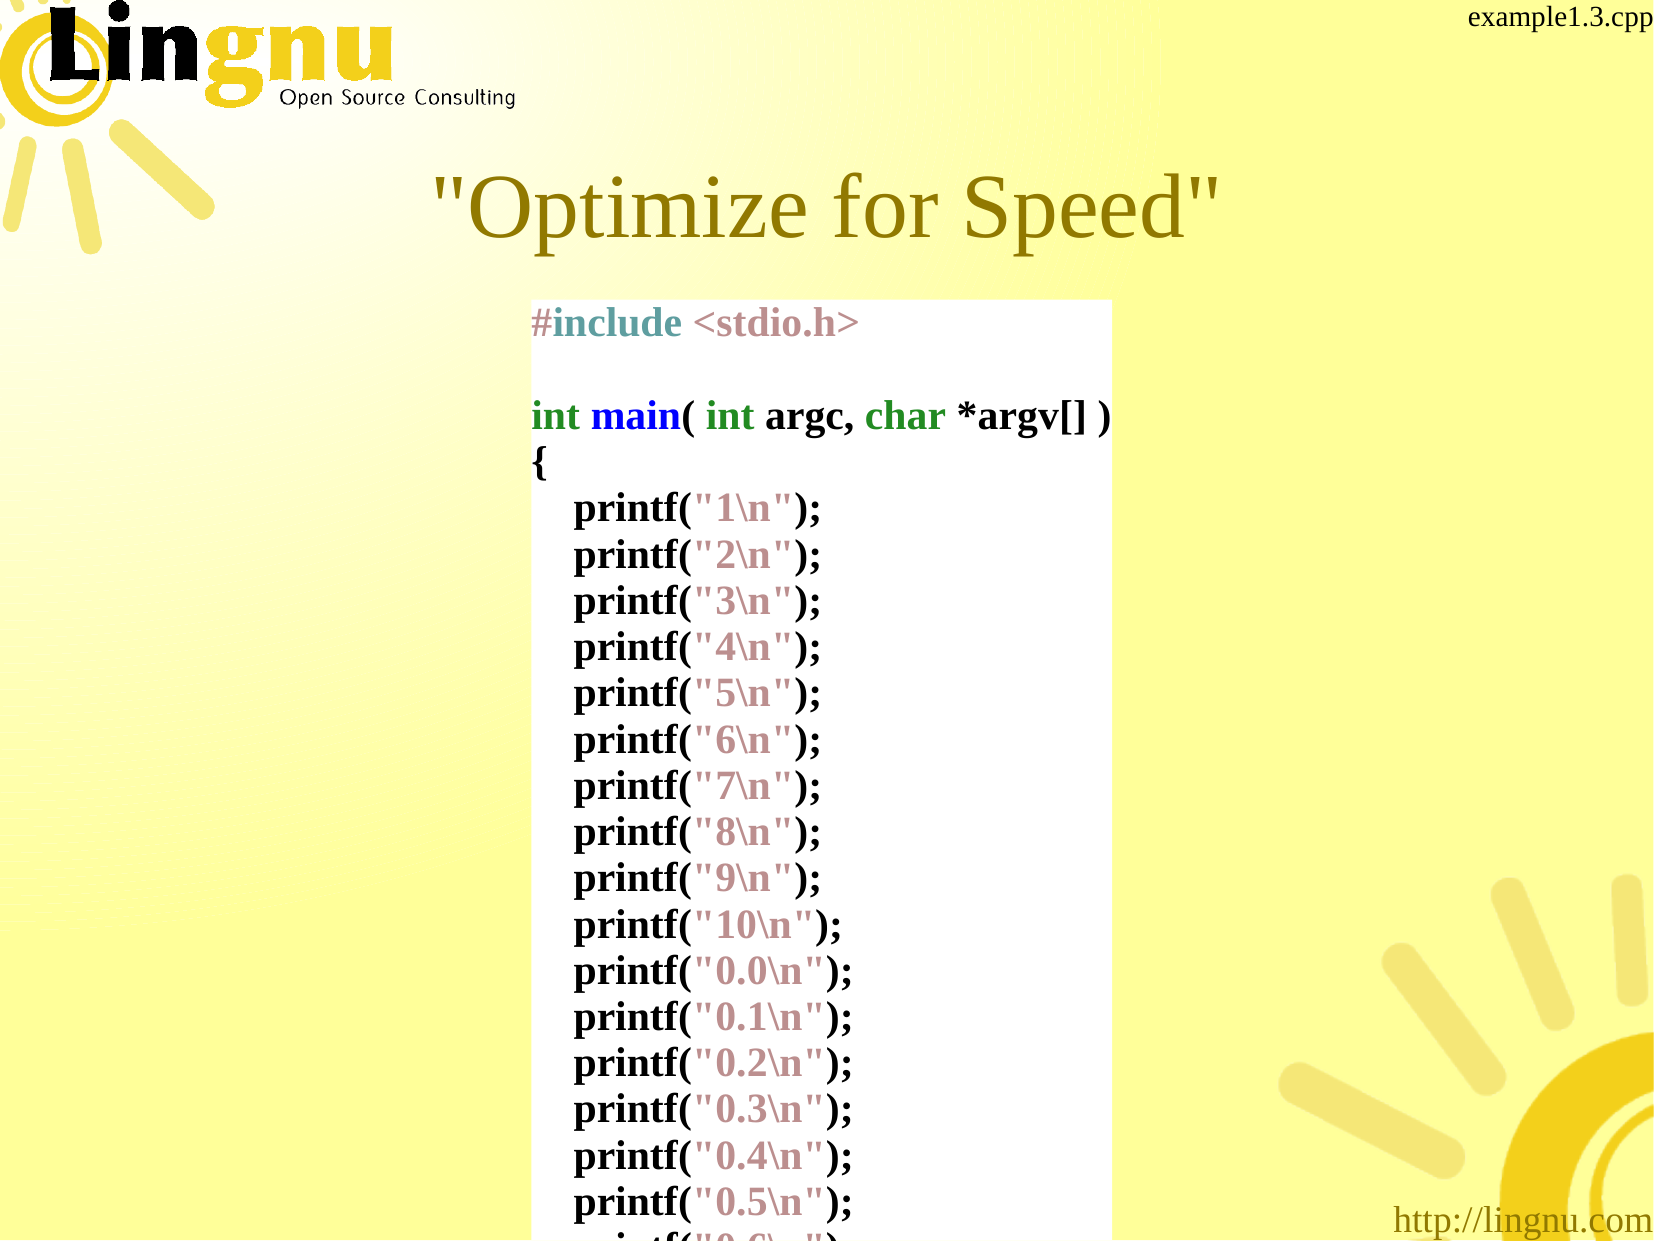

example1.3.cpp
# "Optimize for Speed"
#include <stdio.h>
int main( int argc, char *argv[] )
{
 printf("1\n");
 printf("2\n");
 printf("3\n");
 printf("4\n");
 printf("5\n");
 printf("6\n");
 printf("7\n");
 printf("8\n");
 printf("9\n");
 printf("10\n");
 printf("0.0\n");
 printf("0.1\n");
 printf("0.2\n");
 printf("0.3\n");
 printf("0.4\n");
 printf("0.5\n");
 printf("0.6\n");
 printf("0.7\n");
 printf("0.8\n");
 printf("0.9\n");
 printf("1.0\n");
 return 0;
}